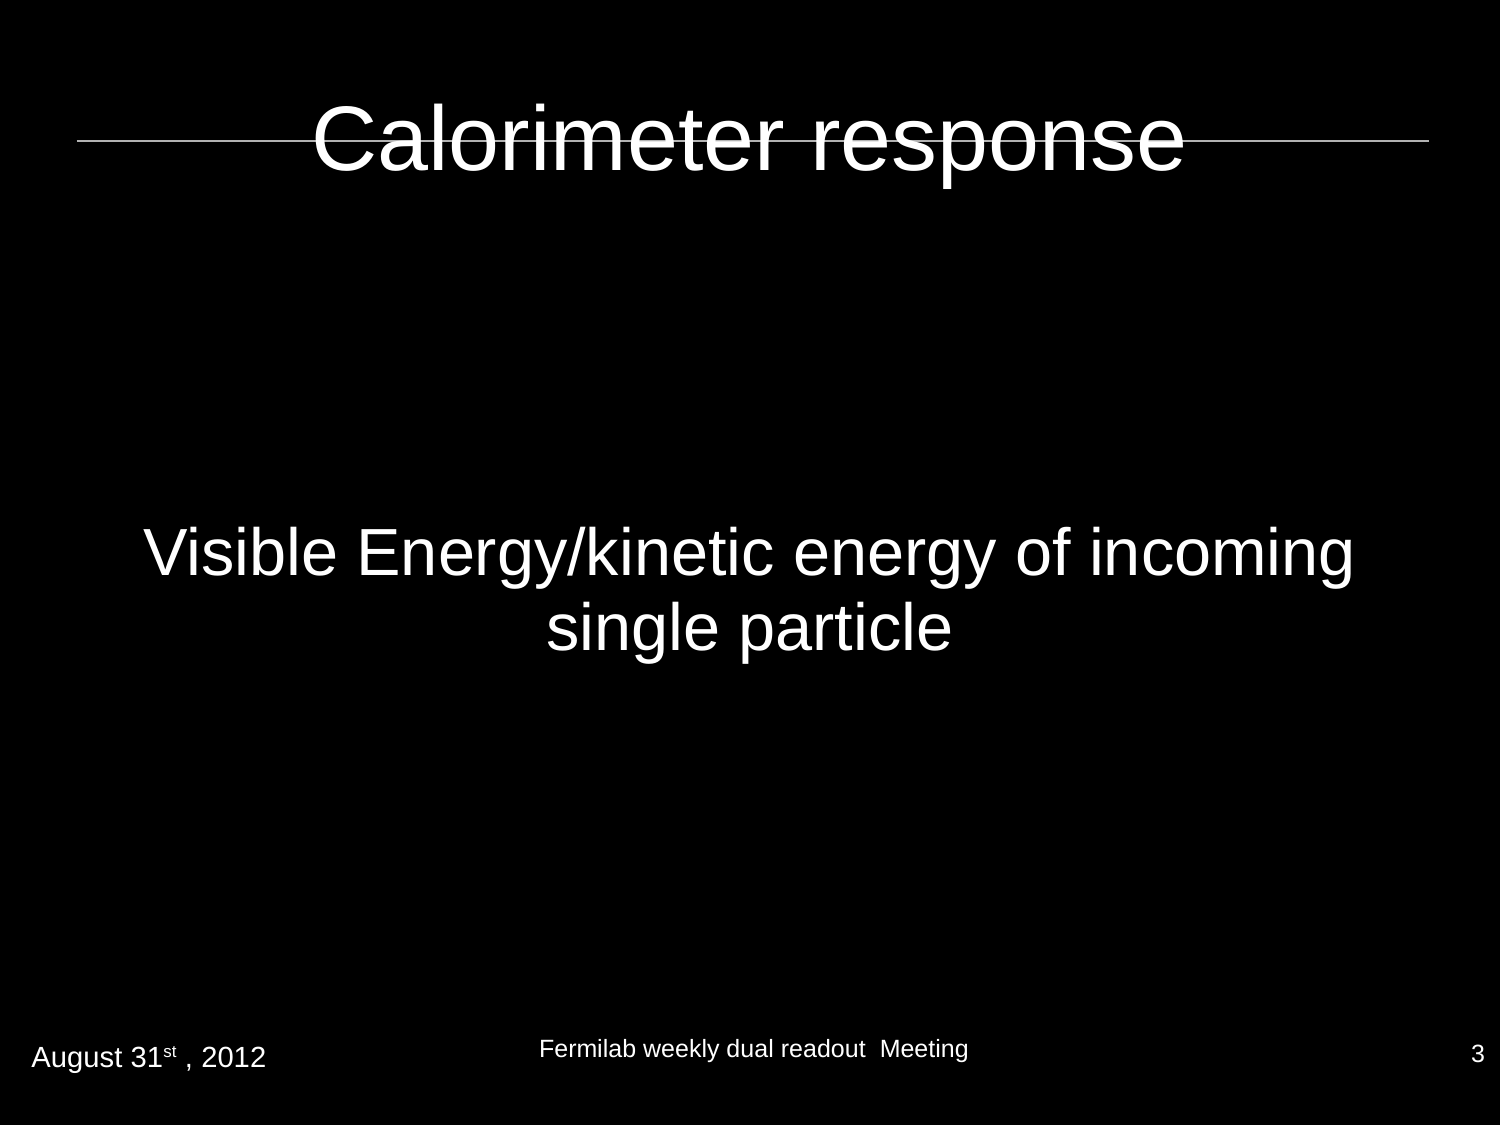

# Calorimeter response
Visible Energy/kinetic energy of incoming single particle